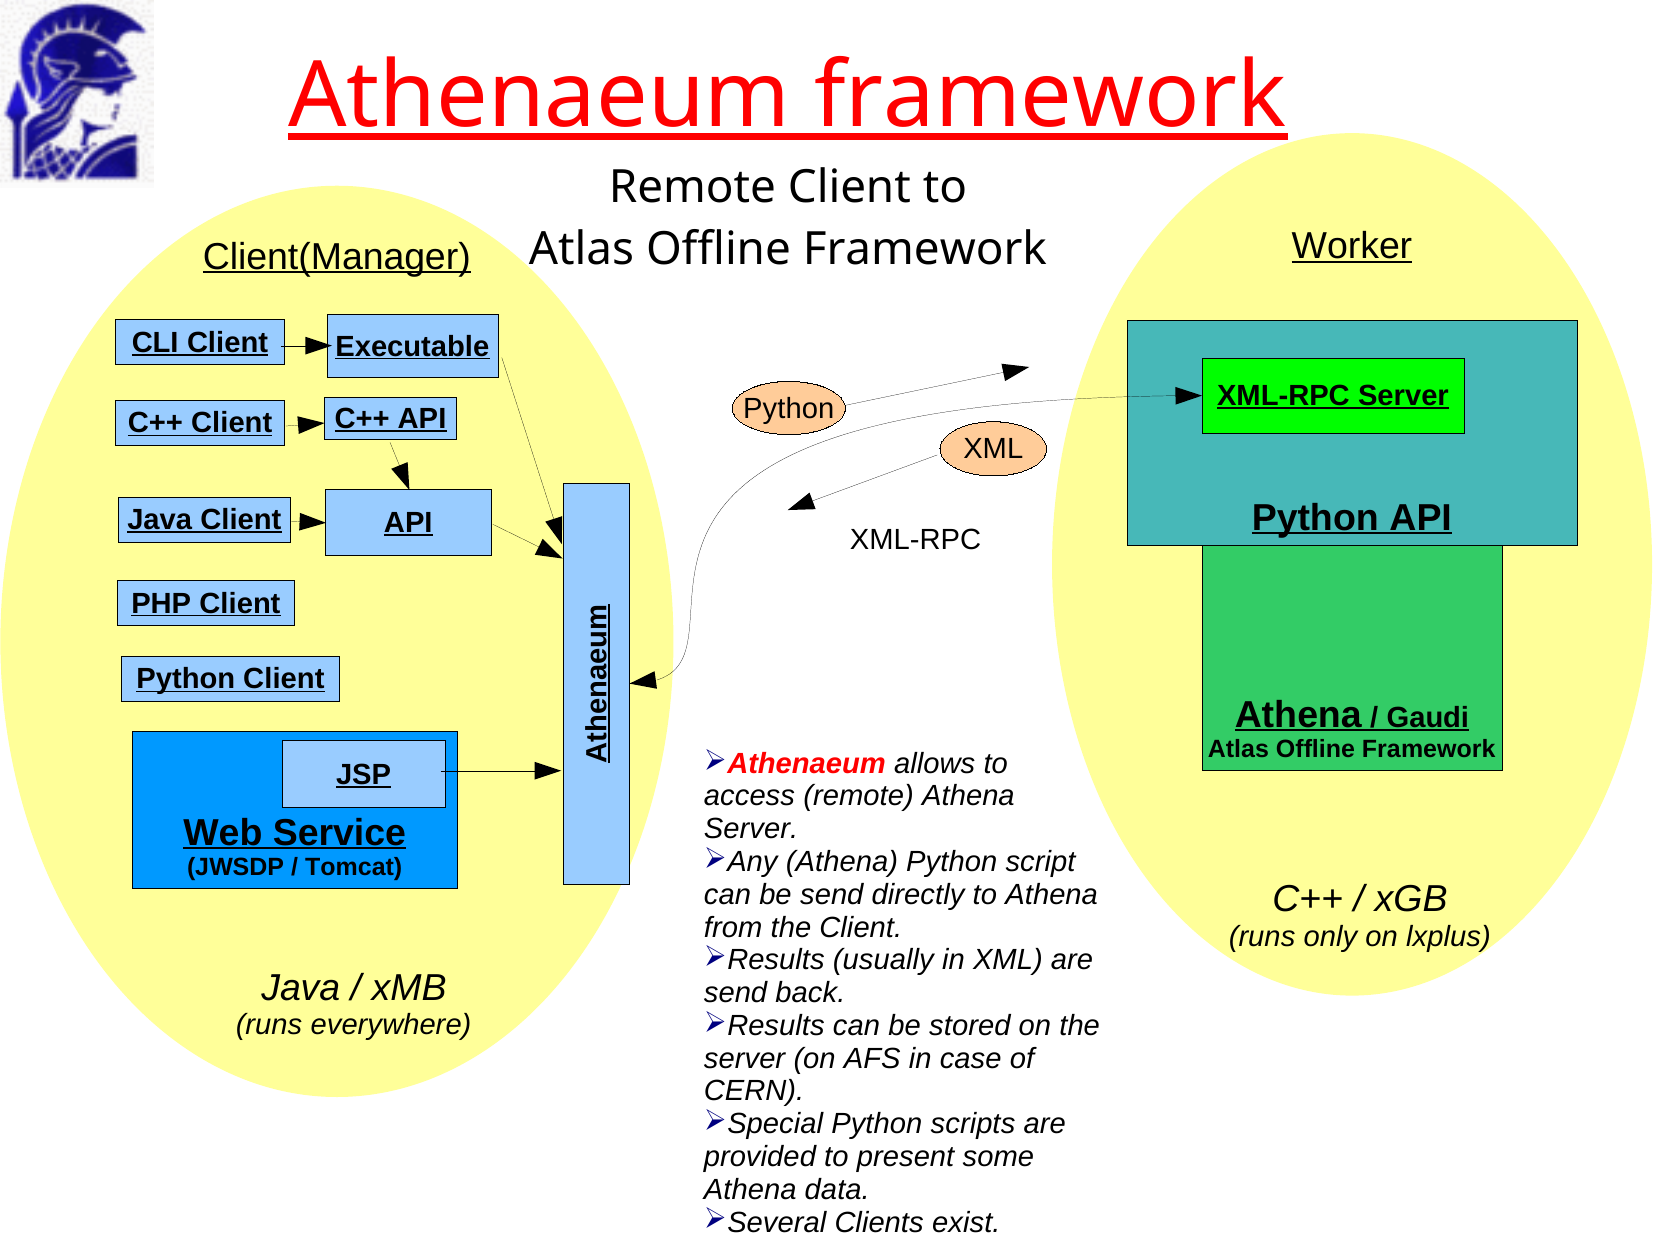

# Athenaeum framework Remote Client to Atlas Offline Framework
Worker
Client(Manager)
Executable
CLI Client
Python API
XML-RPC Server
Python
C++ API
C++ Client
XML
Athena / Gaudi
Atlas Offline Framework
API
Java Client
PHP Client
Athenaeum
Python Client
Web Service
(JWSDP / Tomcat)
Athenaeum allows to access (remote) Athena Server.
Any (Athena) Python script can be send directly to Athena from the Client.
Results (usually in XML) are send back.
Results can be stored on the server (on AFS in case of CERN).
Special Python scripts are provided to present some Athena data.
Several Clients exist.
JSP
C++ / xGB
(runs only on lxplus)
Java / xMB
(runs everywhere)